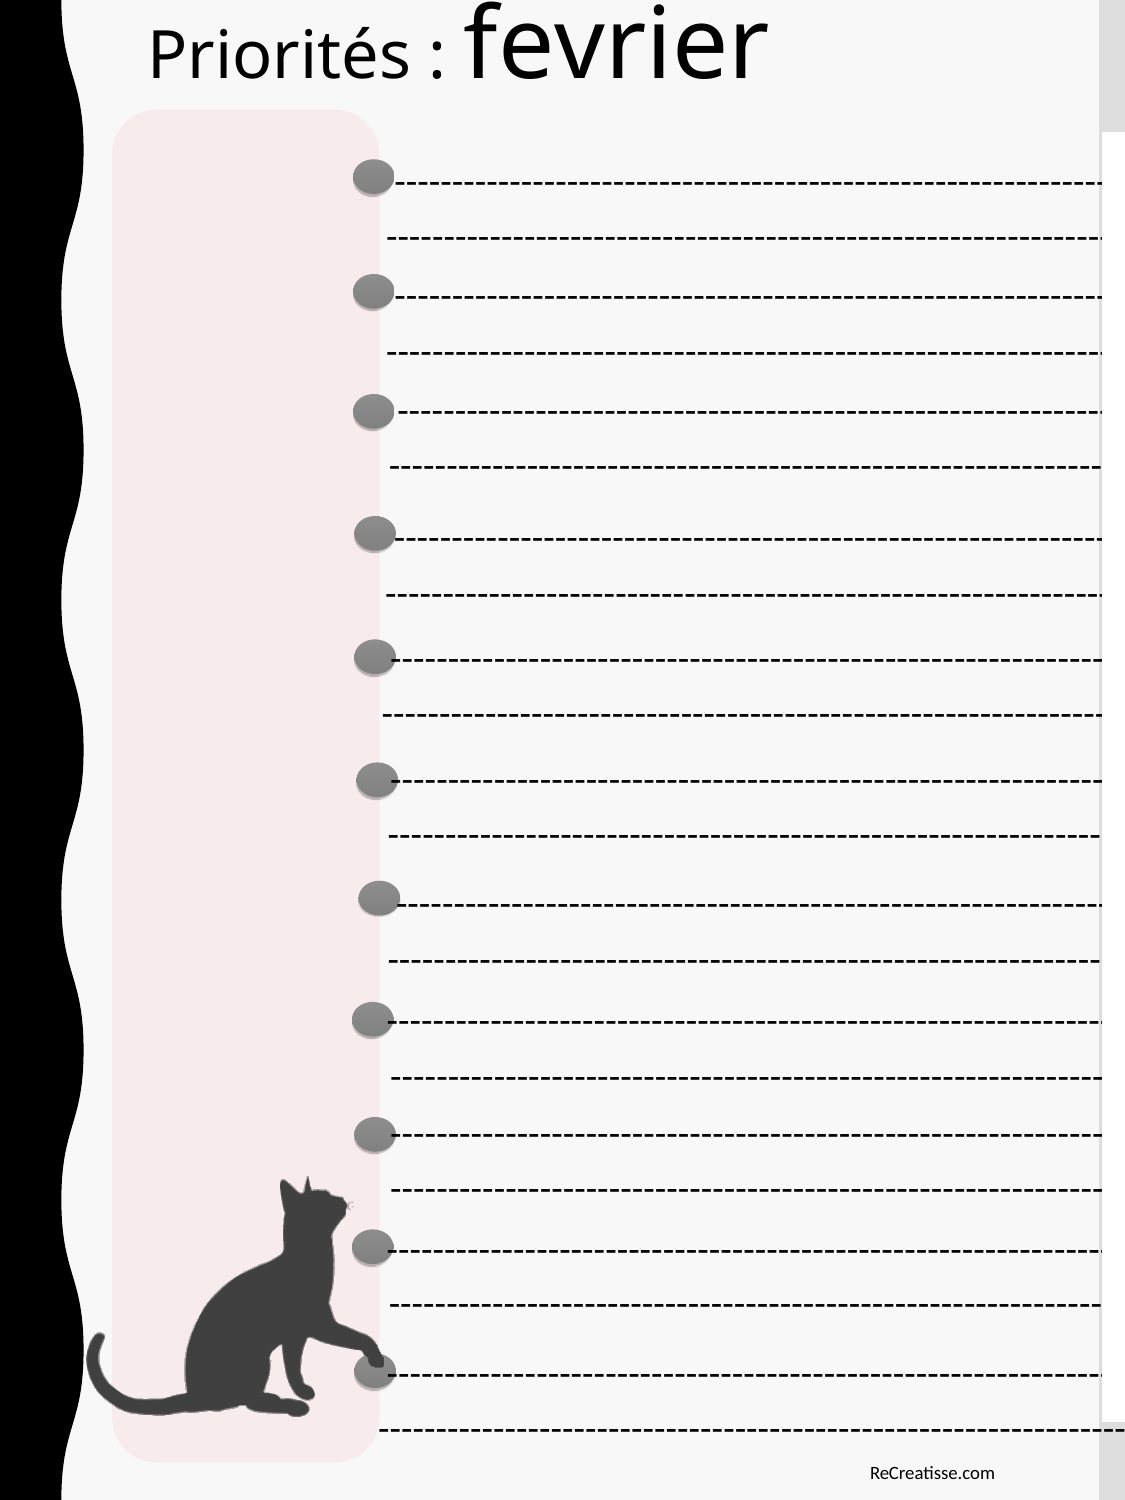

Priorités : fevrier
--------------------------------------------------------------------------------------
--------------------------------------------------------------------------------------
--------------------------------------------------------------------------------------
--------------------------------------------------------------------------------------
--------------------------------------------------------------------------------------
--------------------------------------------------------------------------------------
--------------------------------------------------------------------------------------
--------------------------------------------------------------------------------------
--------------------------------------------------------------------------------------
--------------------------------------------------------------------------------------
--------------------------------------------------------------------------------------
--------------------------------------------------------------------------------------
--------------------------------------------------------------------------------------
--------------------------------------------------------------------------------------
--------------------------------------------------------------------------------------
--------------------------------------------------------------------------------------
--------------------------------------------------------------------------------------
--------------------------------------------------------------------------------------
--------------------------------------------------------------------------------------
--------------------------------------------------------------------------------------
--------------------------------------------------------------------------------------
--------------------------------------------------------------------------------------
ReCreatisse.com